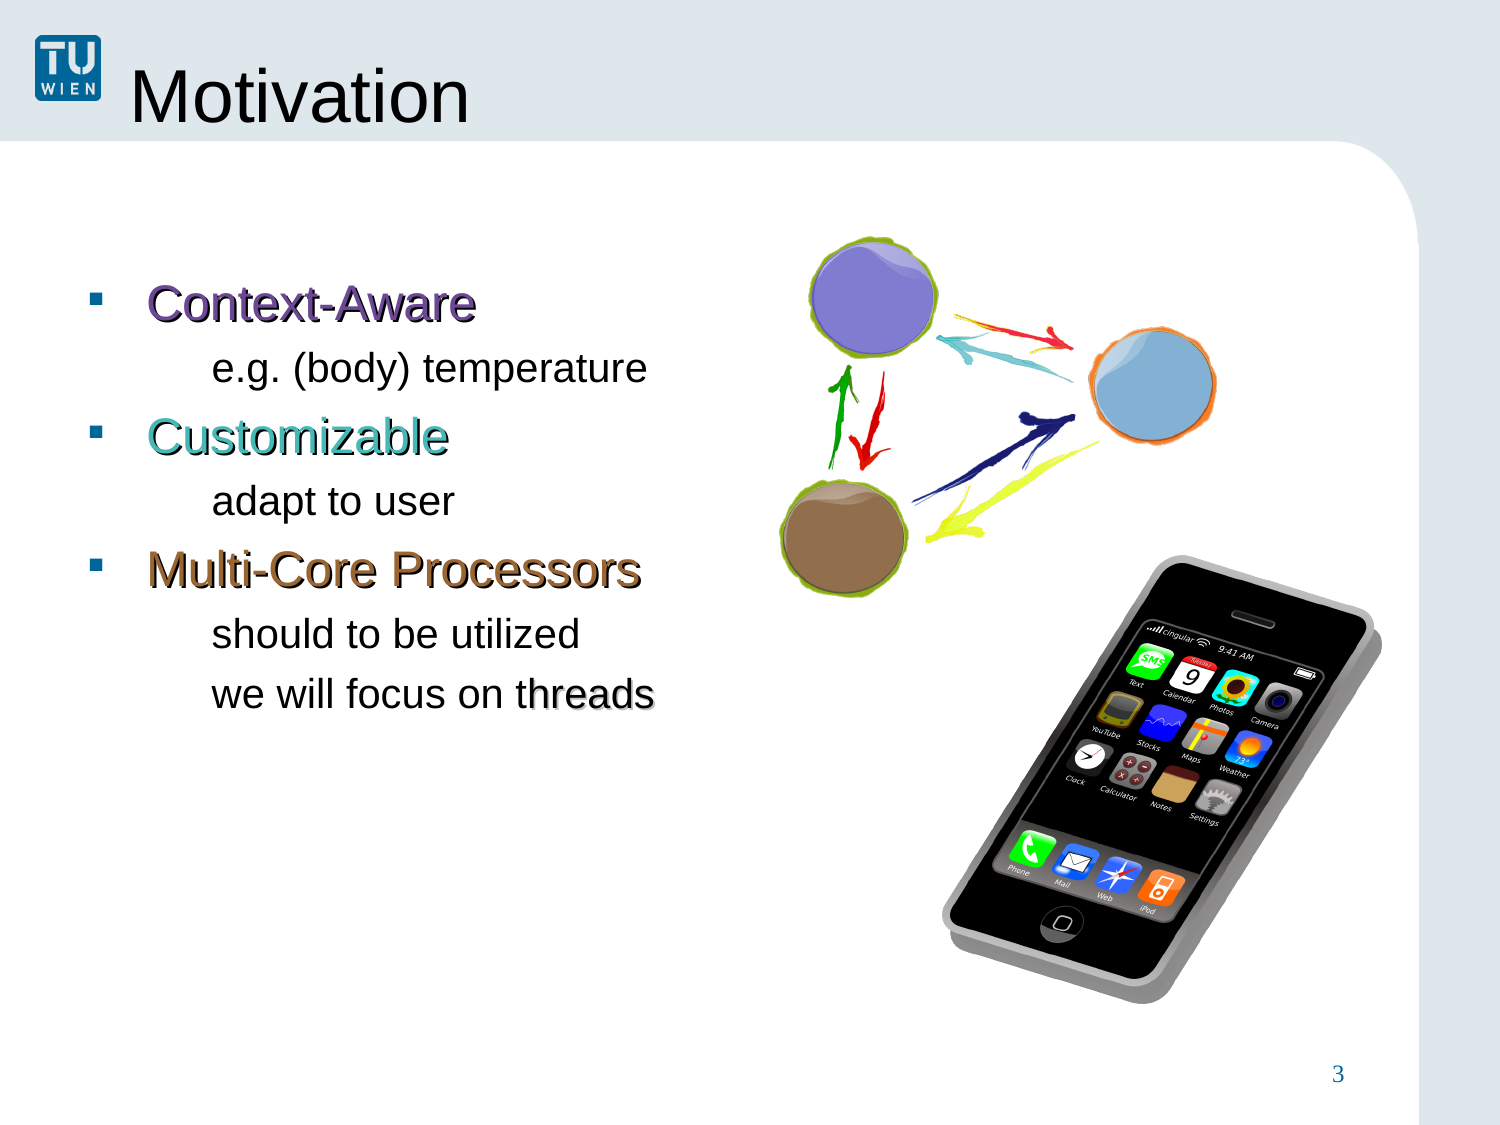

# Motivation
Context-Aware
e.g. (body) temperature
Customizable
adapt to user
Multi-Core Processors
should to be utilized
we will focus on threads
3